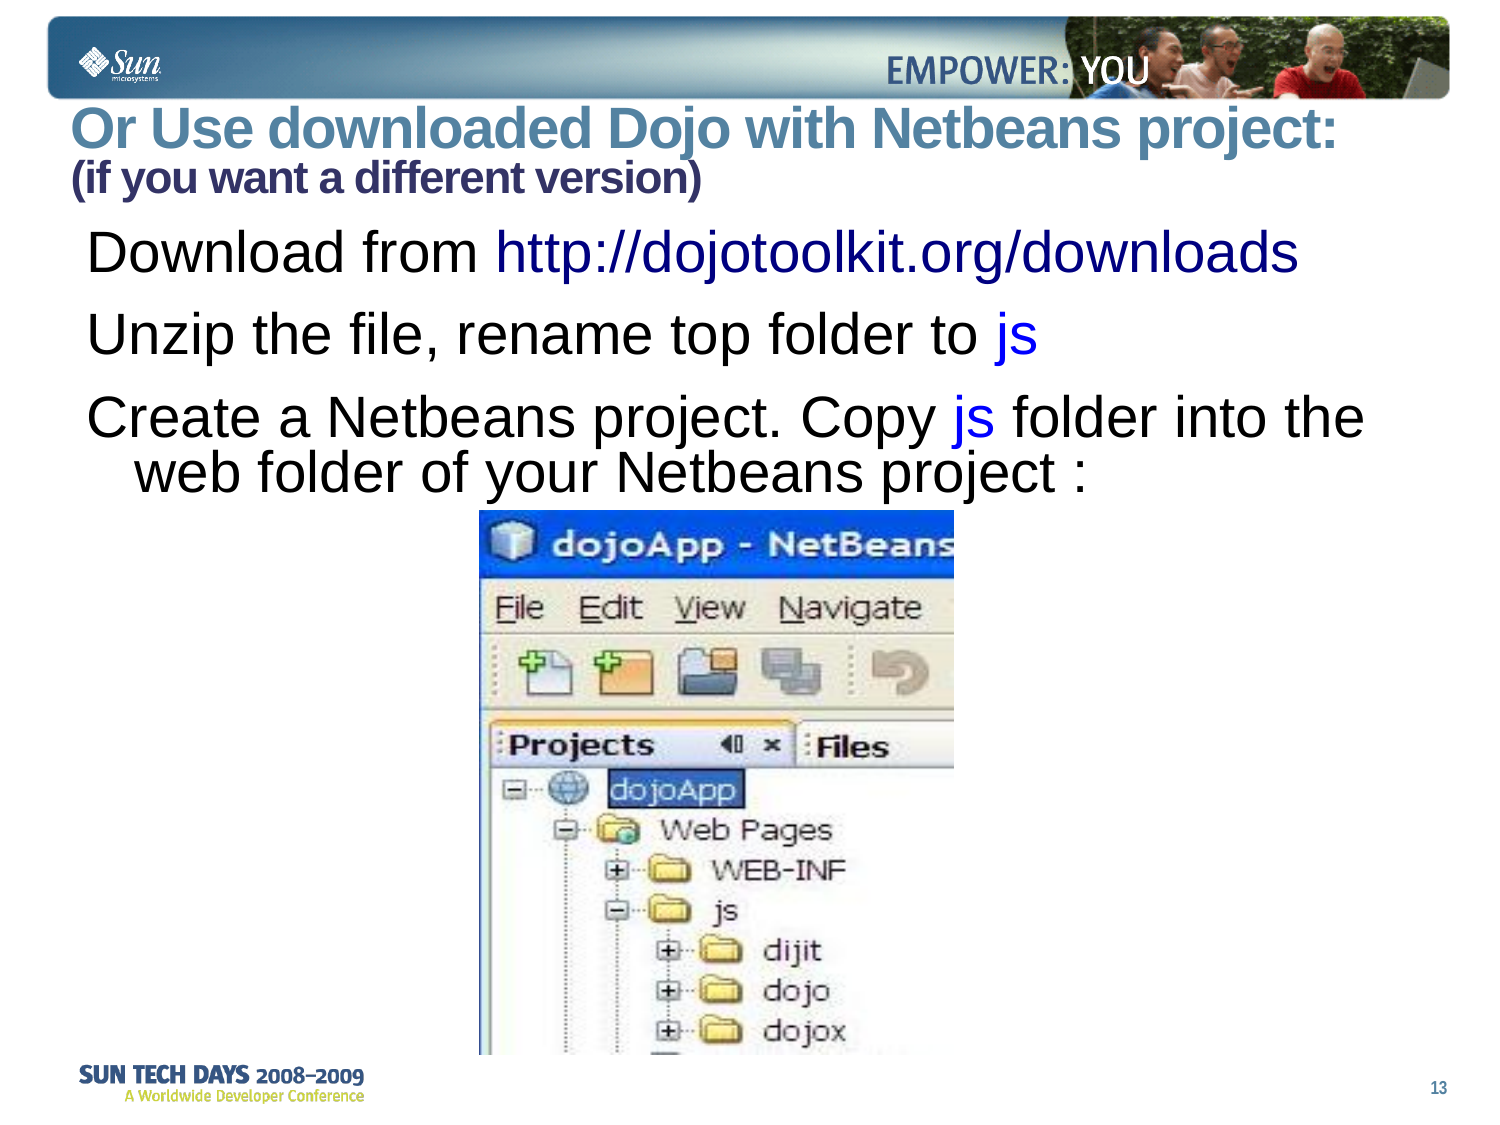

# Or Use downloaded Dojo with Netbeans project: (if you want a different version)
Download from http://dojotoolkit.org/downloads
Unzip the file, rename top folder to js
Create a Netbeans project. Copy js folder into the web folder of your Netbeans project :